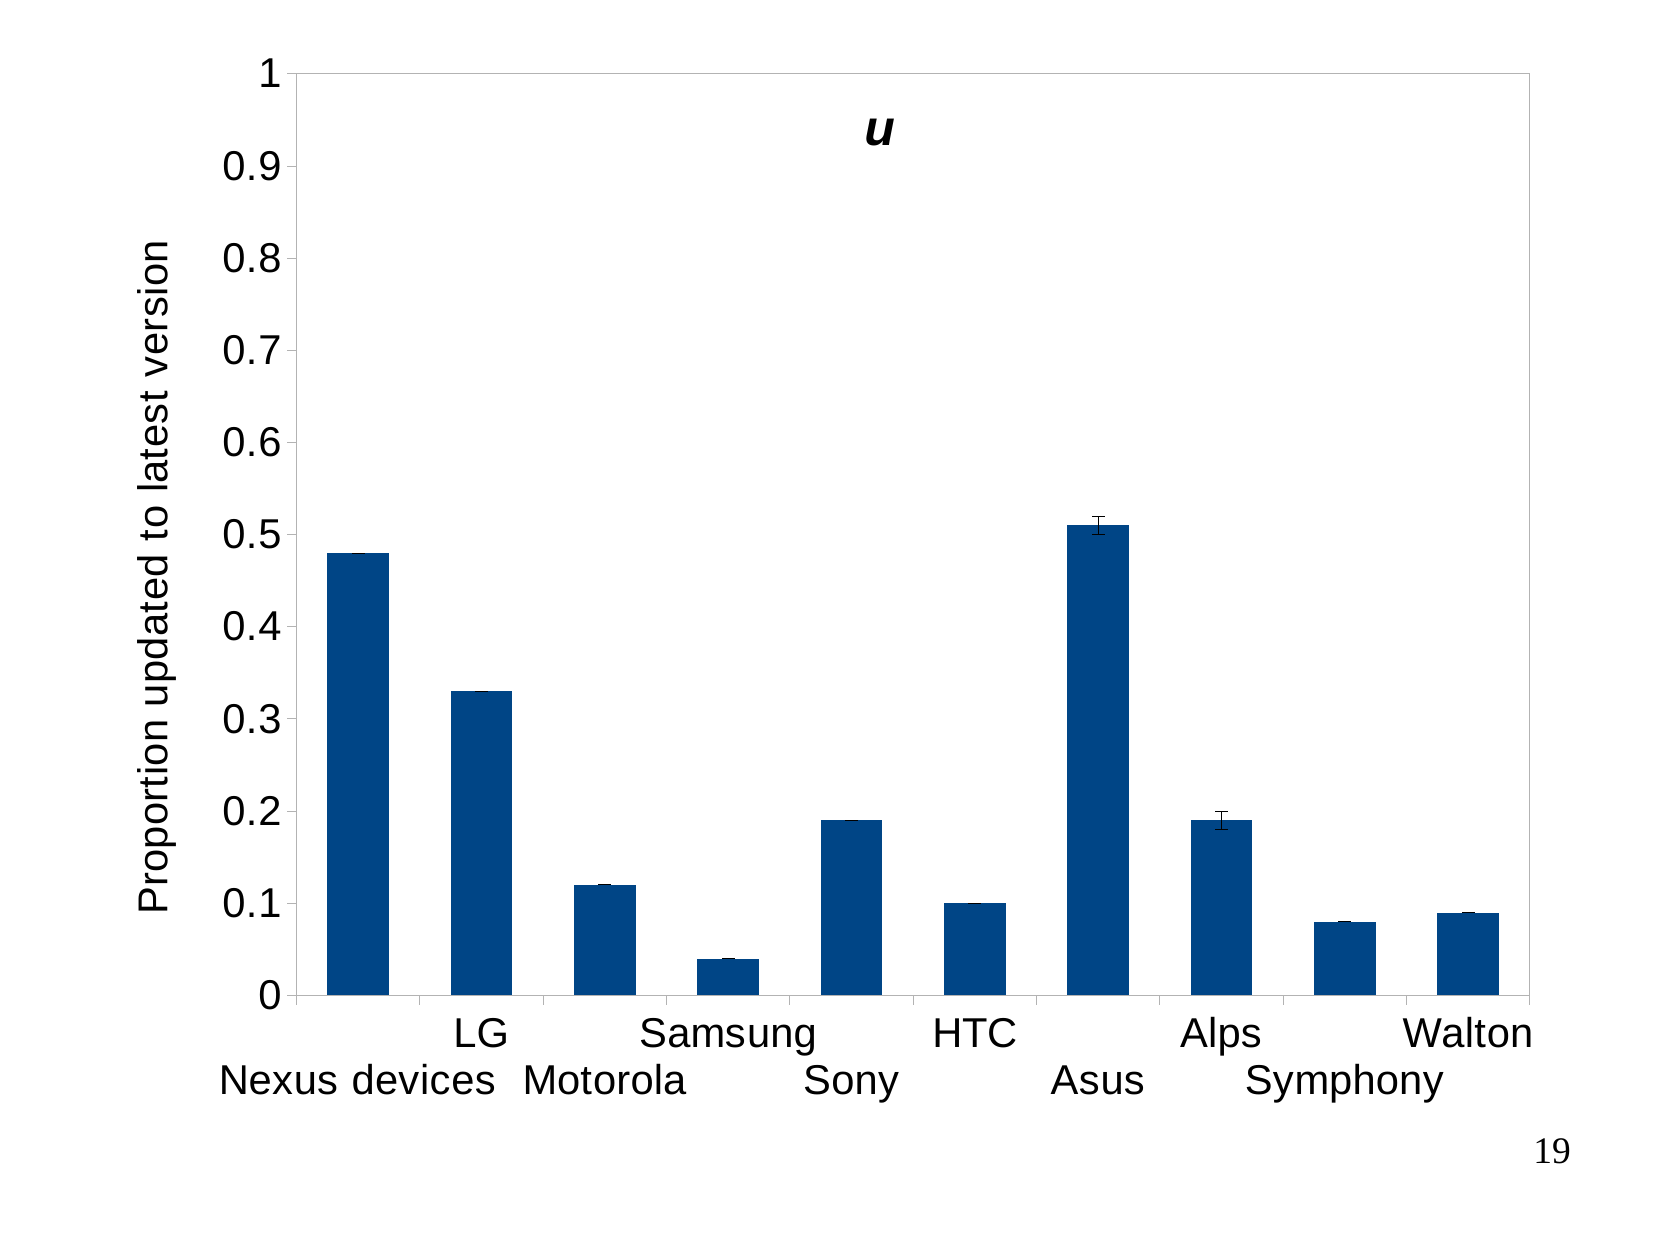

### Chart: u
| Category | Column D |
|---|---|
| Nexus devices | 0.48 |
| LG | 0.33 |
| Motorola | 0.12 |
| Samsung | 0.04 |
| Sony | 0.19 |
| HTC | 0.1 |
| Asus | 0.51 |
| Alps | 0.19 |
| Symphony | 0.08 |
| Walton | 0.09 |19